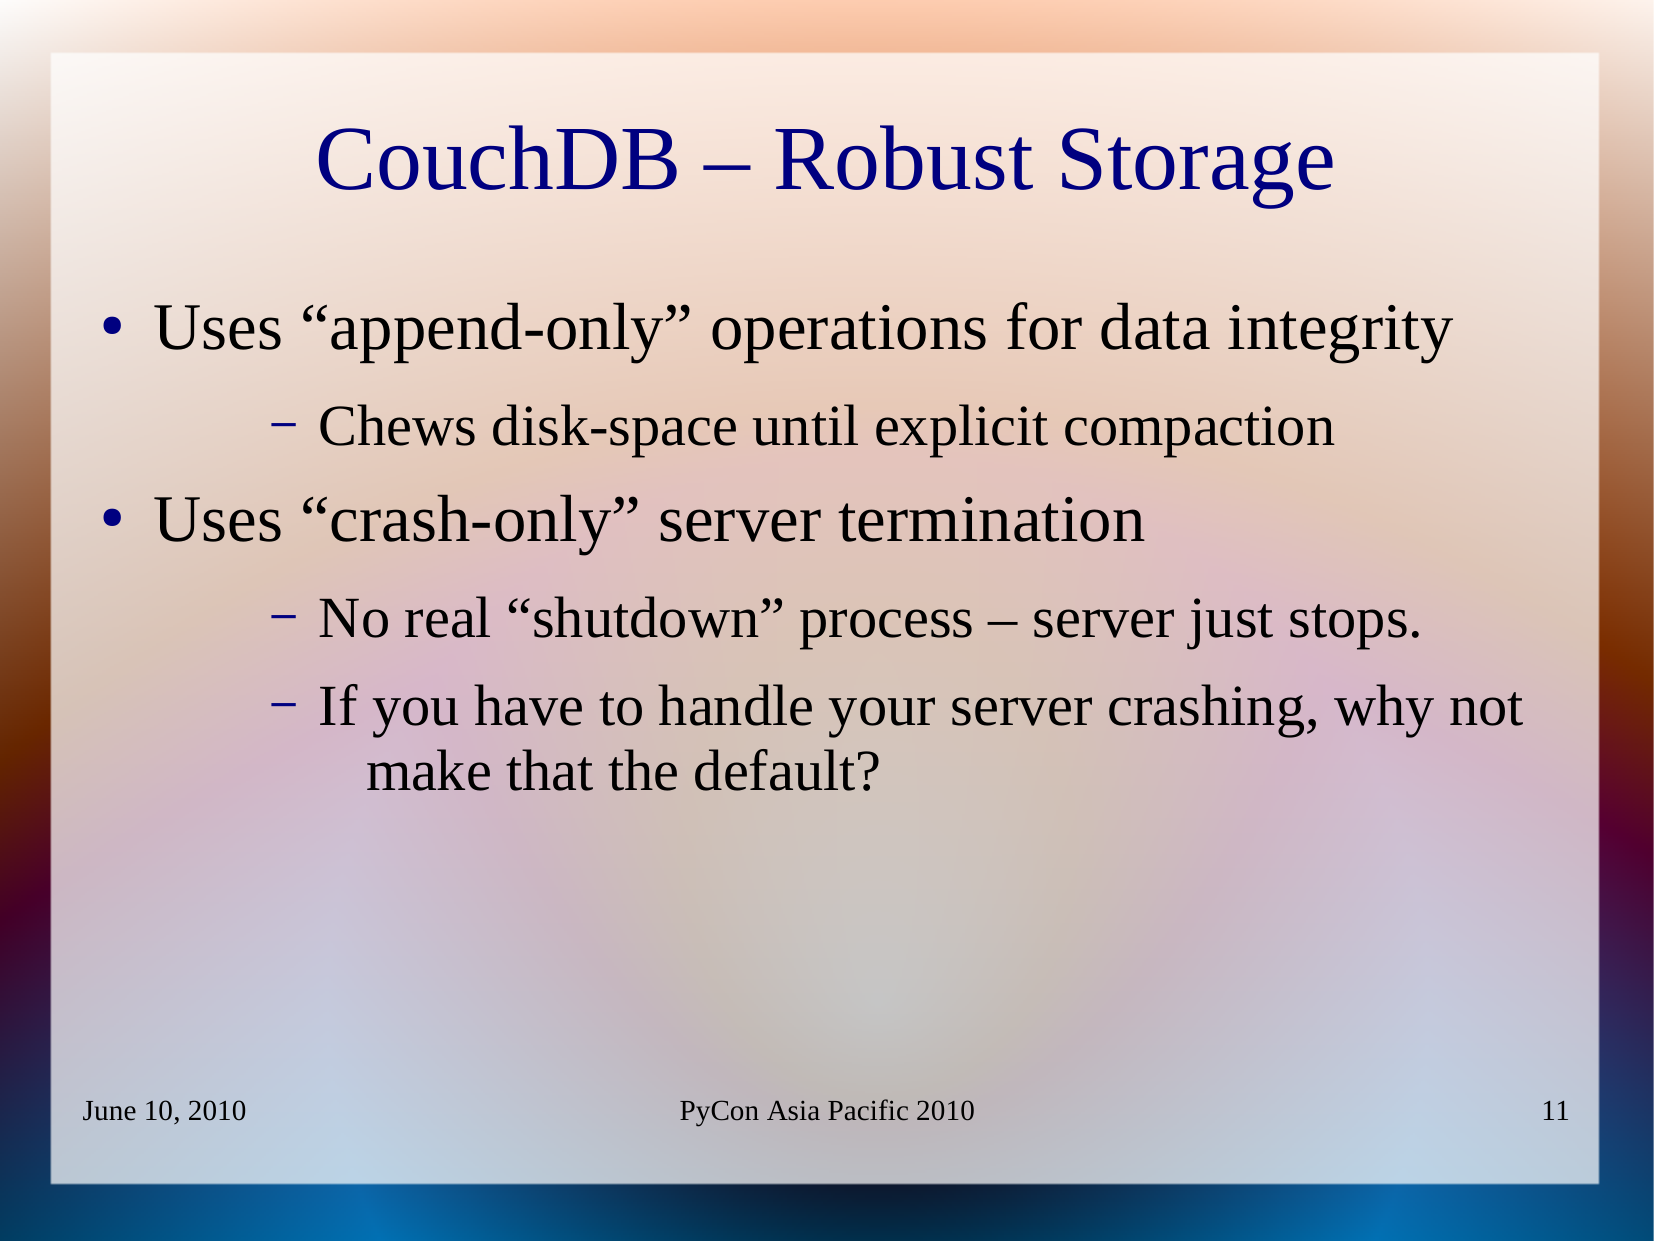

# CouchDB – Robust Storage
Uses “append-only” operations for data integrity
Chews disk-space until explicit compaction
Uses “crash-only” server termination
No real “shutdown” process – server just stops.
If you have to handle your server crashing, why not make that the default?
June 10, 2010
PyCon Asia Pacific 2010
11